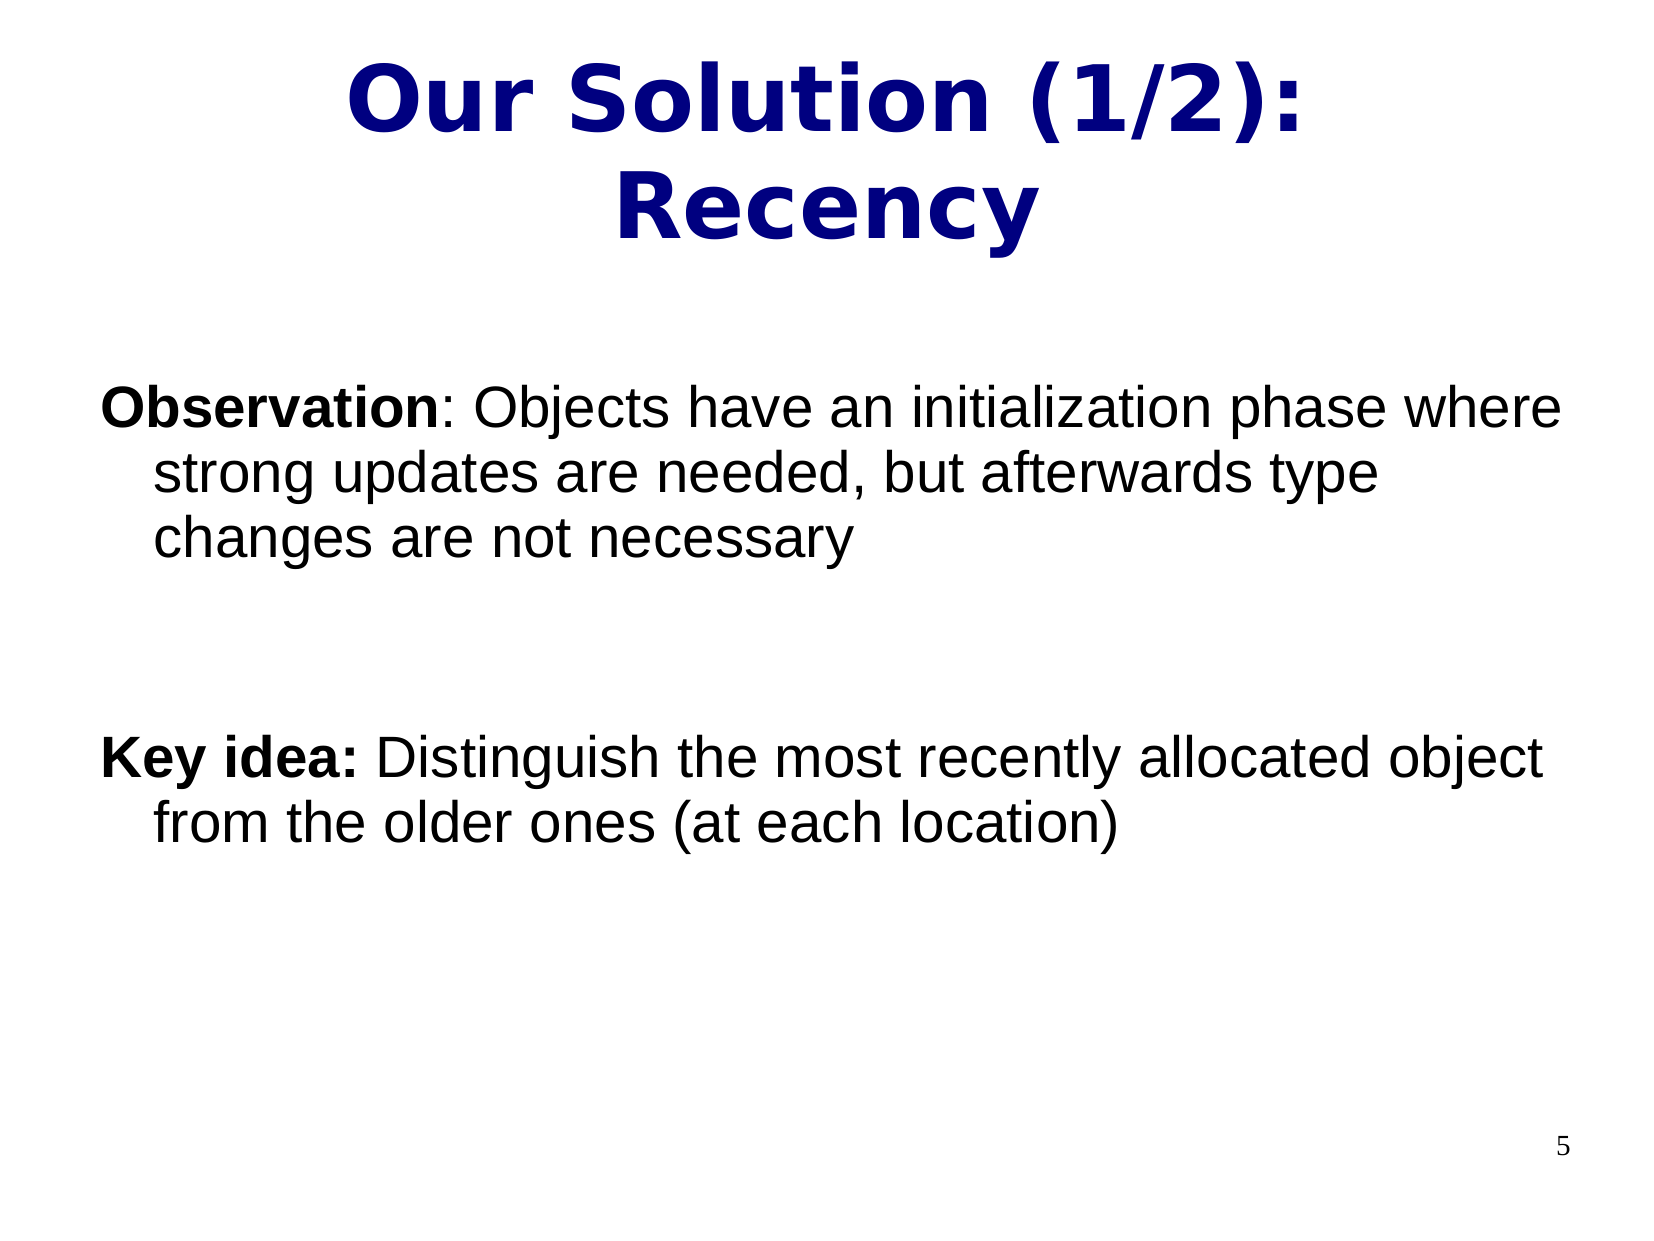

# Our Solution (1/2): Recency
Observation: Objects have an initialization phase where strong updates are needed, but afterwards type changes are not necessary
Key idea: Distinguish the most recently allocated object from the older ones (at each location)
5